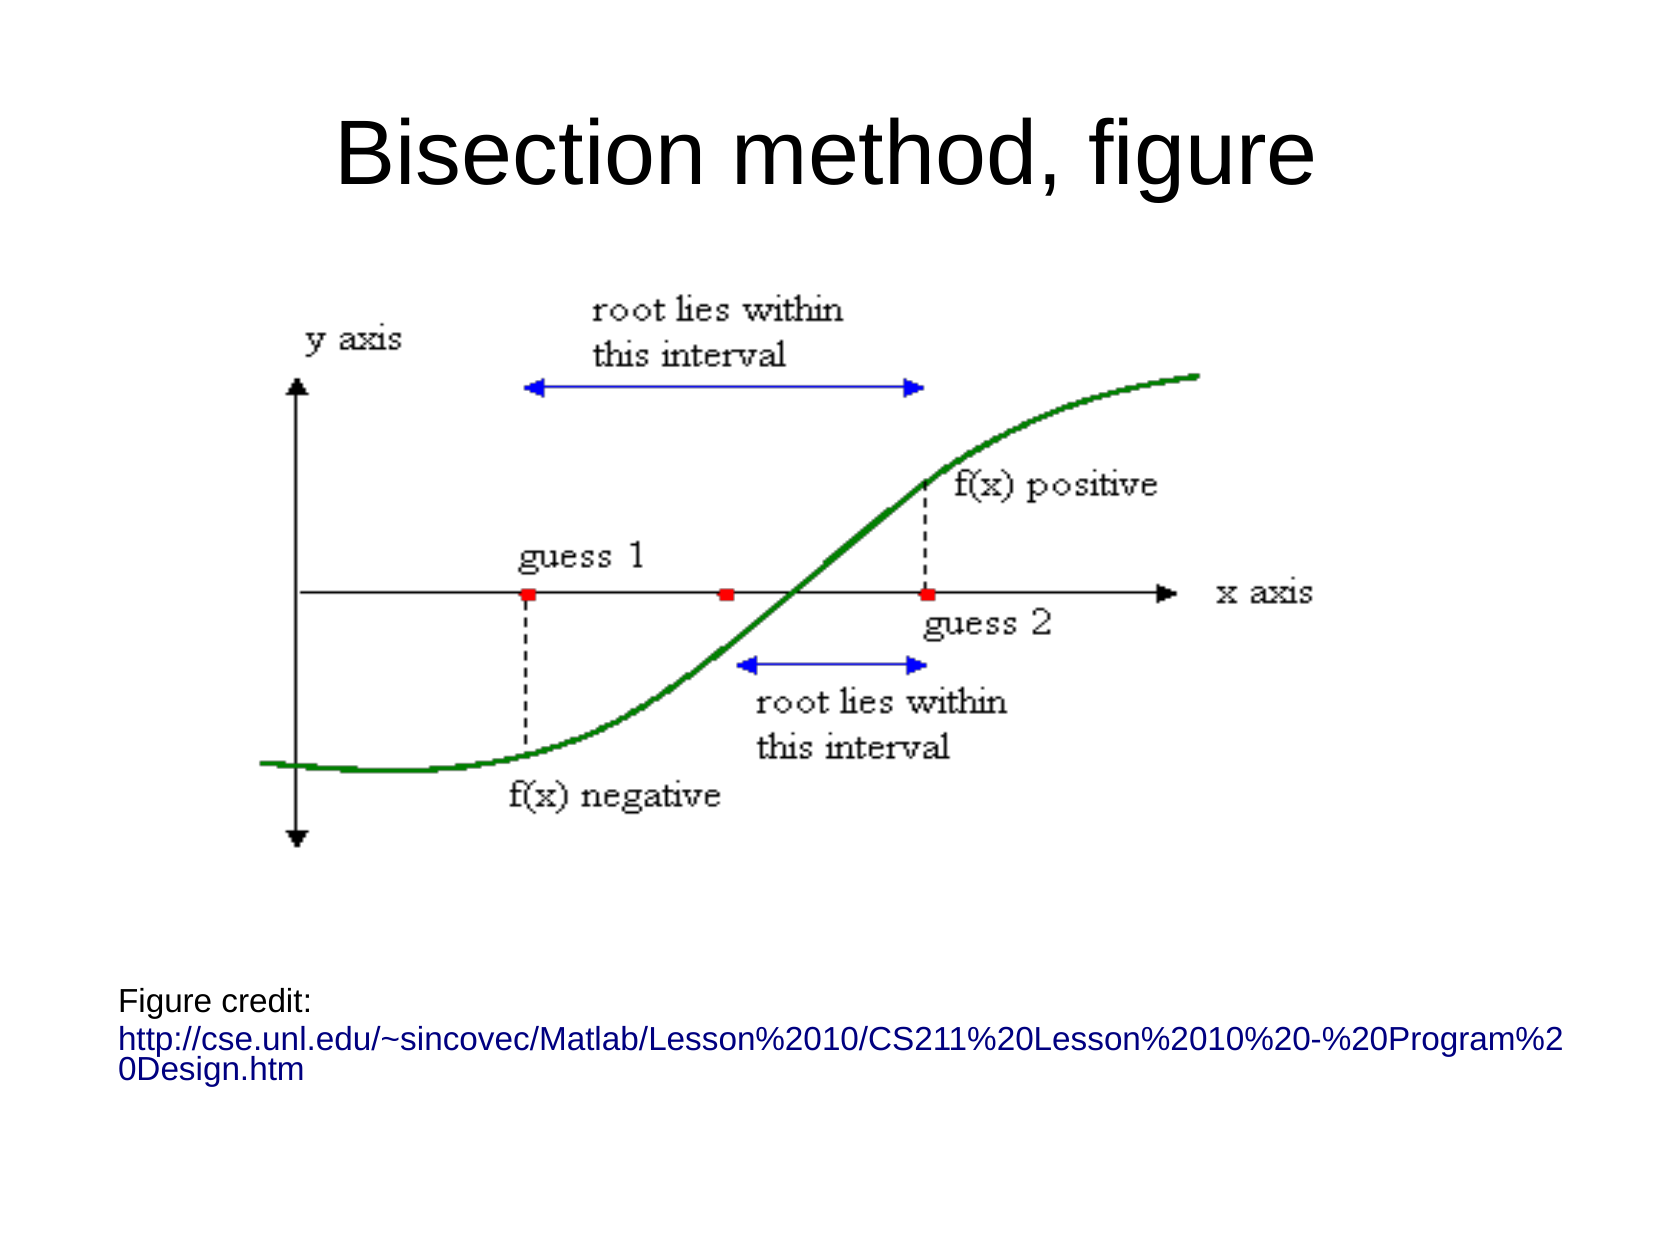

# Bisection method, figure
Figure credit: http://cse.unl.edu/~sincovec/Matlab/Lesson%2010/CS211%20Lesson%2010%20-%20Program%20Design.htm